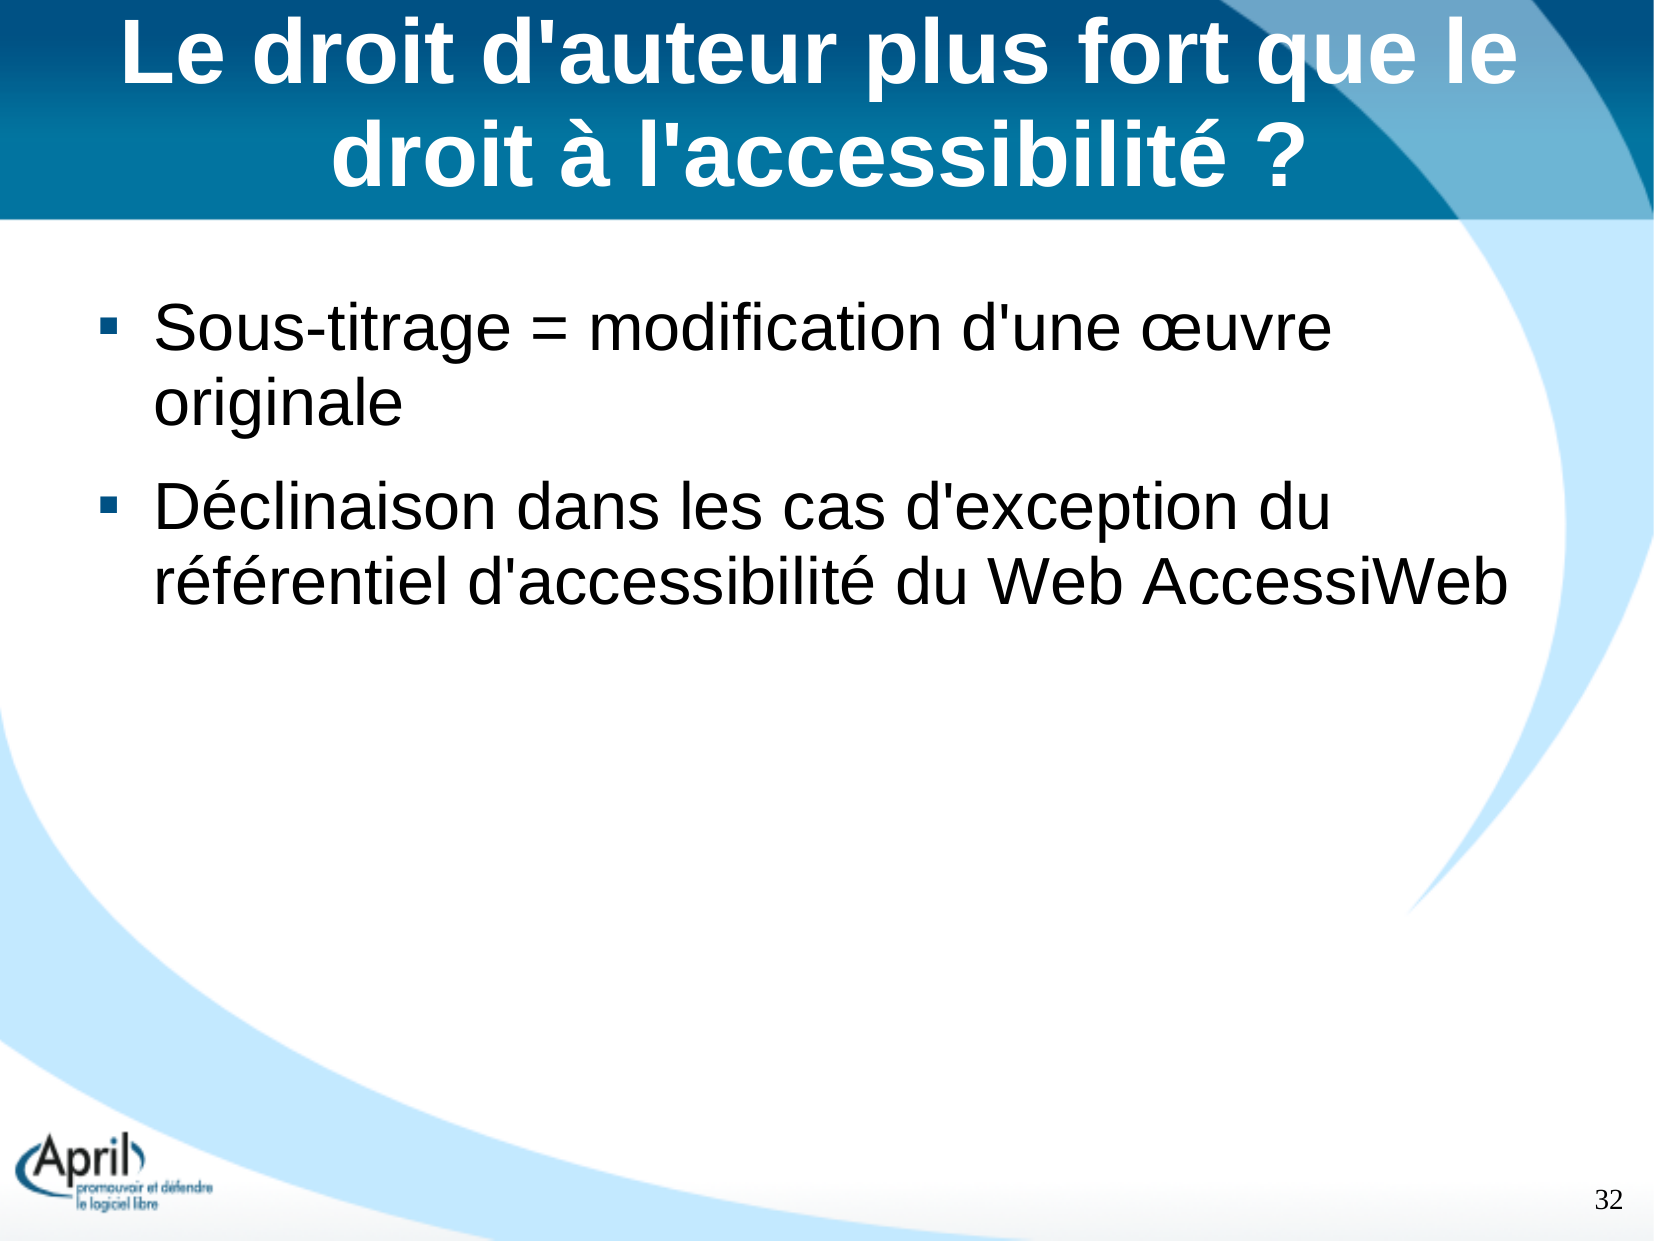

# Le droit d'auteur plus fort que le droit à l'accessibilité ?
Sous-titrage = modification d'une œuvre originale
Déclinaison dans les cas d'exception du référentiel d'accessibilité du Web AccessiWeb
32